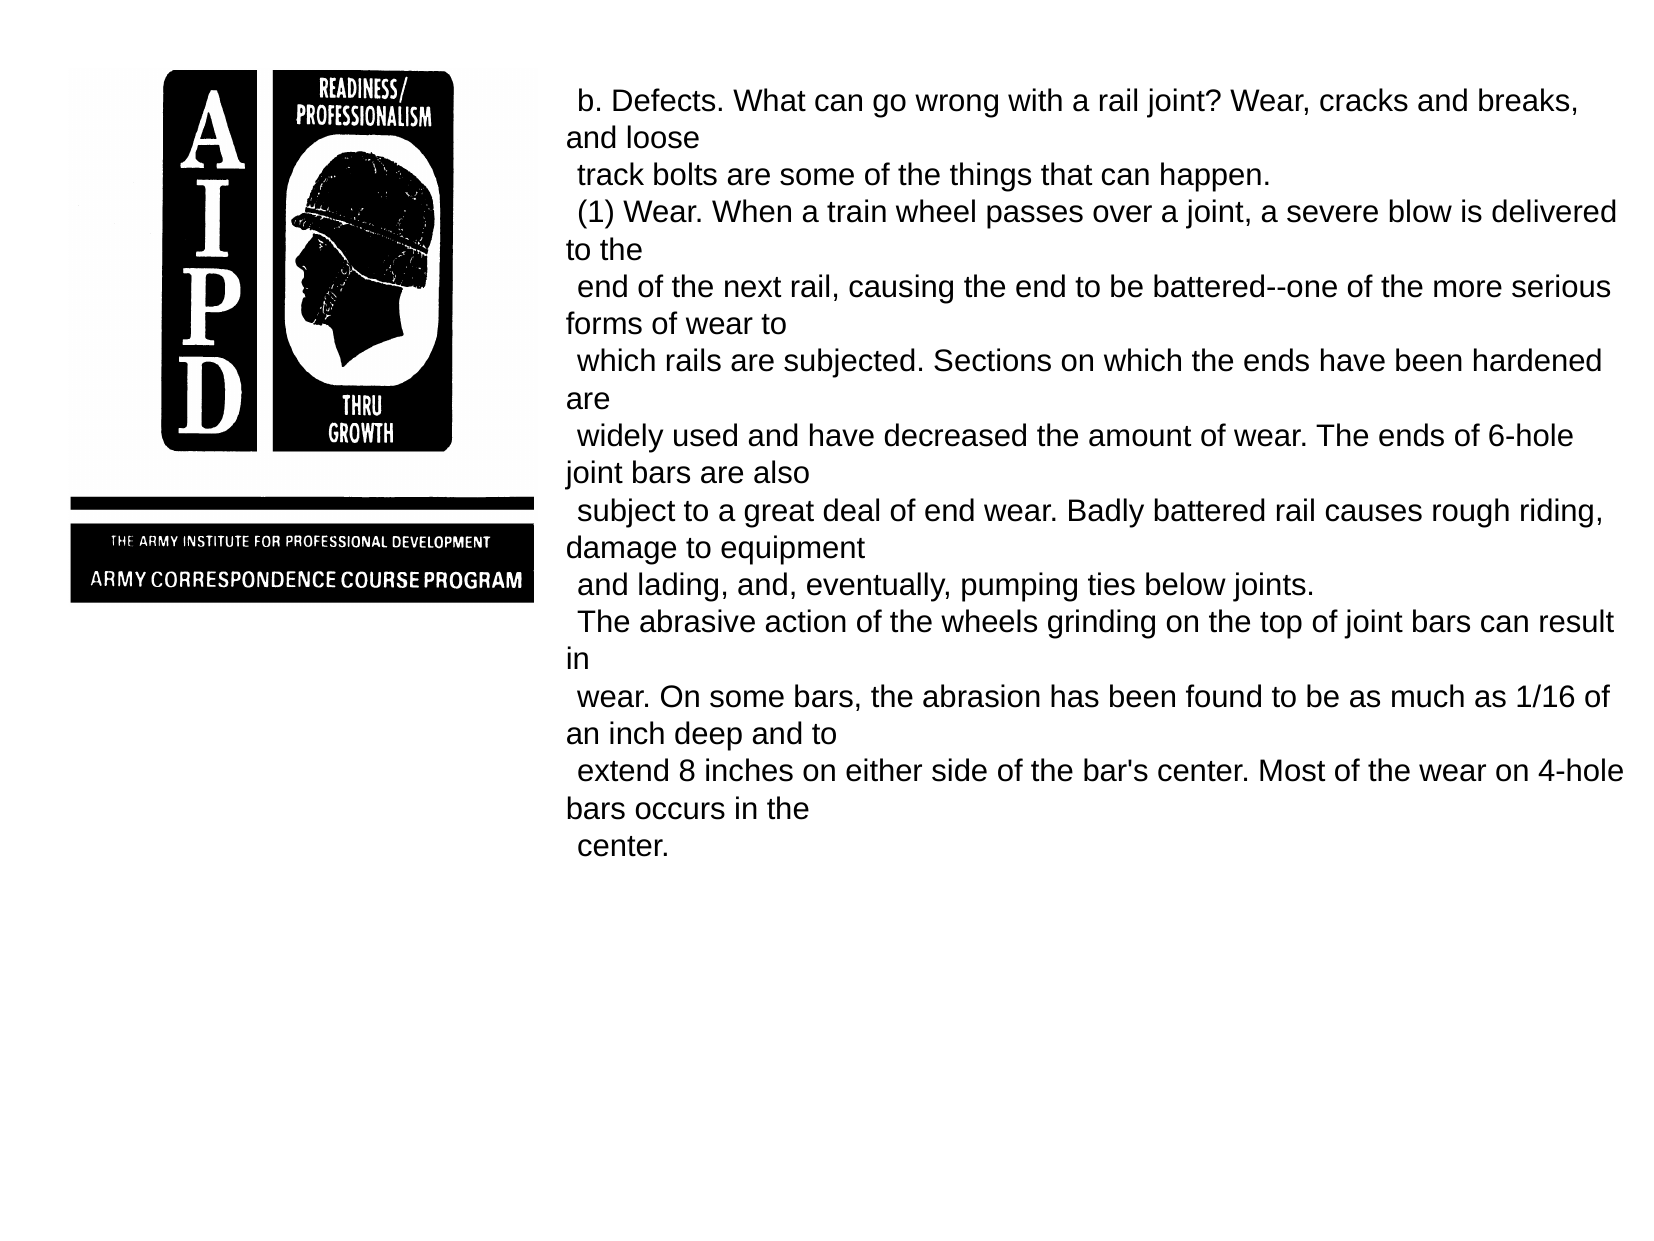

b. Defects. What can go wrong with a rail joint? Wear, cracks and breaks, and loose
track bolts are some of the things that can happen.
(1) Wear. When a train wheel passes over a joint, a severe blow is delivered to the
end of the next rail, causing the end to be battered--one of the more serious forms of wear to
which rails are subjected. Sections on which the ends have been hardened are
widely used and have decreased the amount of wear. The ends of 6-hole joint bars are also
subject to a great deal of end wear. Badly battered rail causes rough riding, damage to equipment
and lading, and, eventually, pumping ties below joints.
The abrasive action of the wheels grinding on the top of joint bars can result in
wear. On some bars, the abrasion has been found to be as much as 1/16 of an inch deep and to
extend 8 inches on either side of the bar's center. Most of the wear on 4-hole bars occurs in the
center.